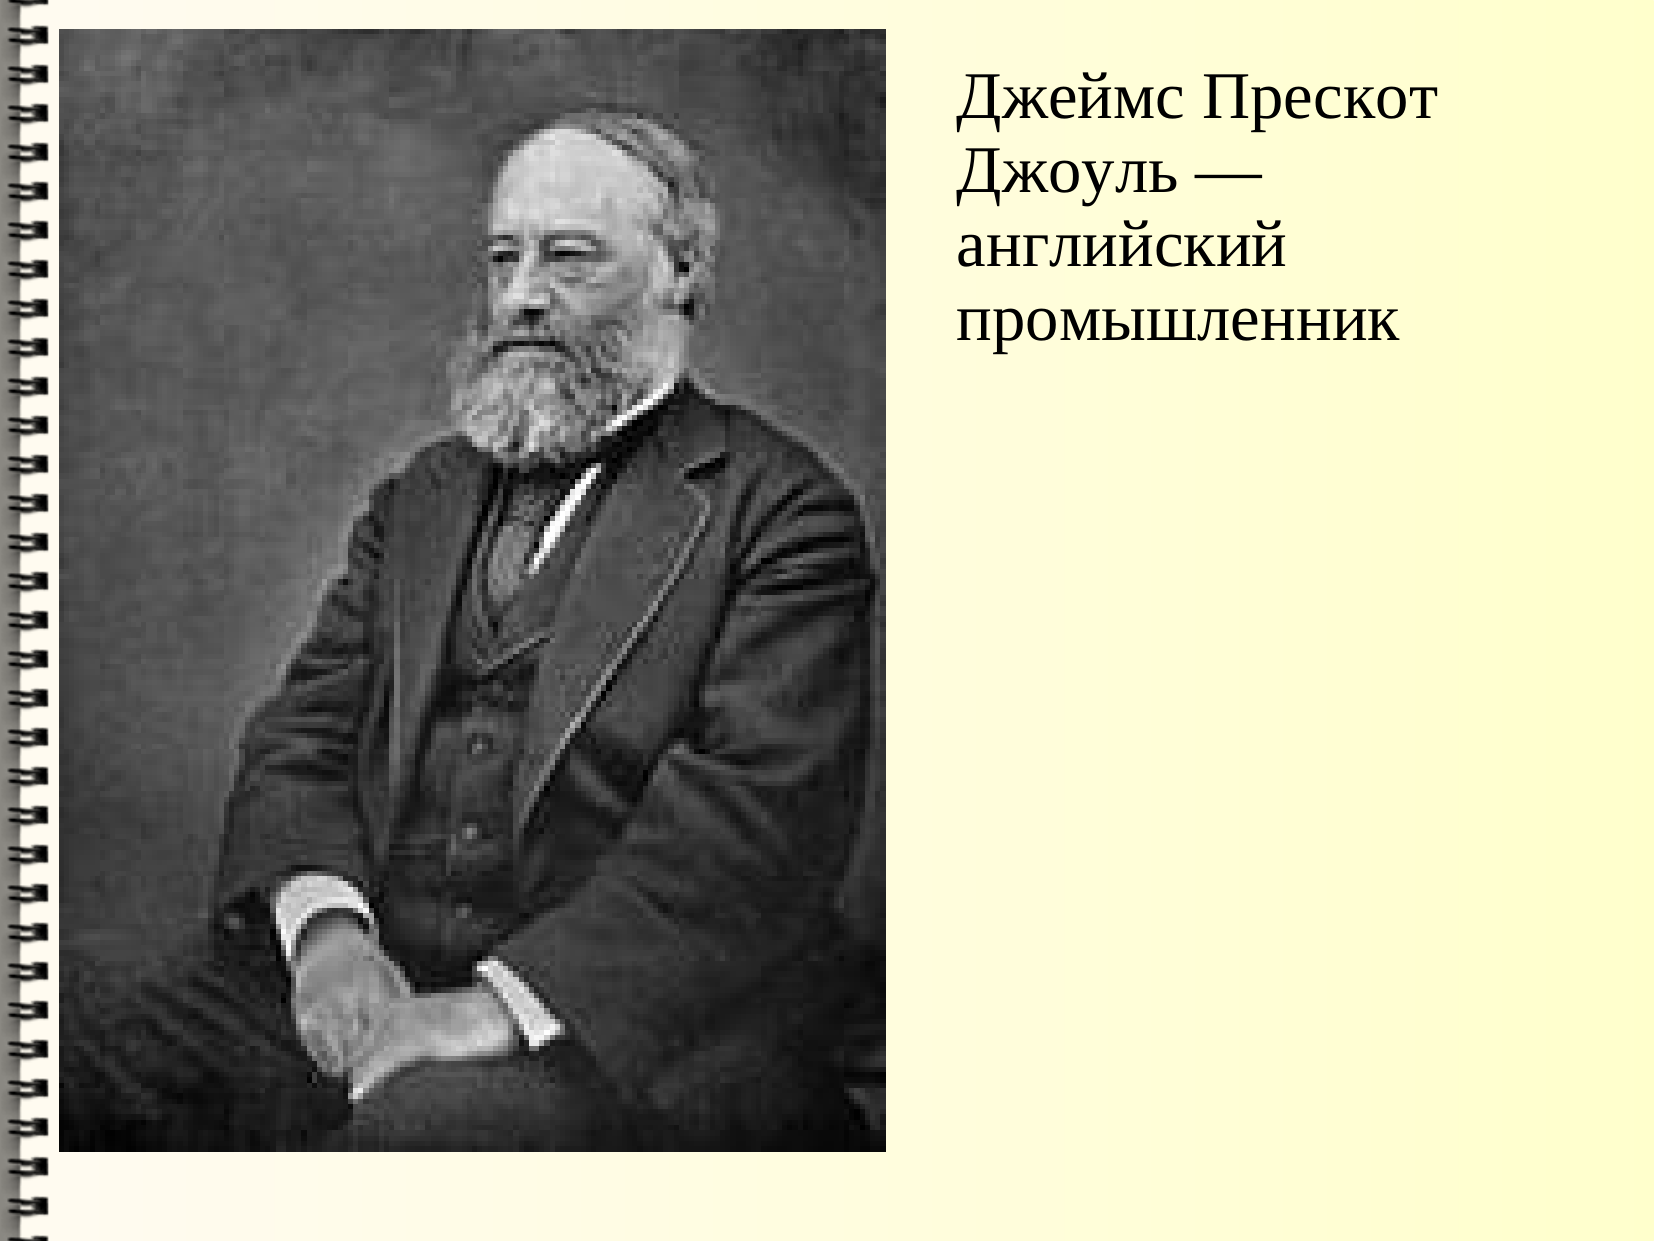

# Джеймс Прескот Джоуль — английский промышленник